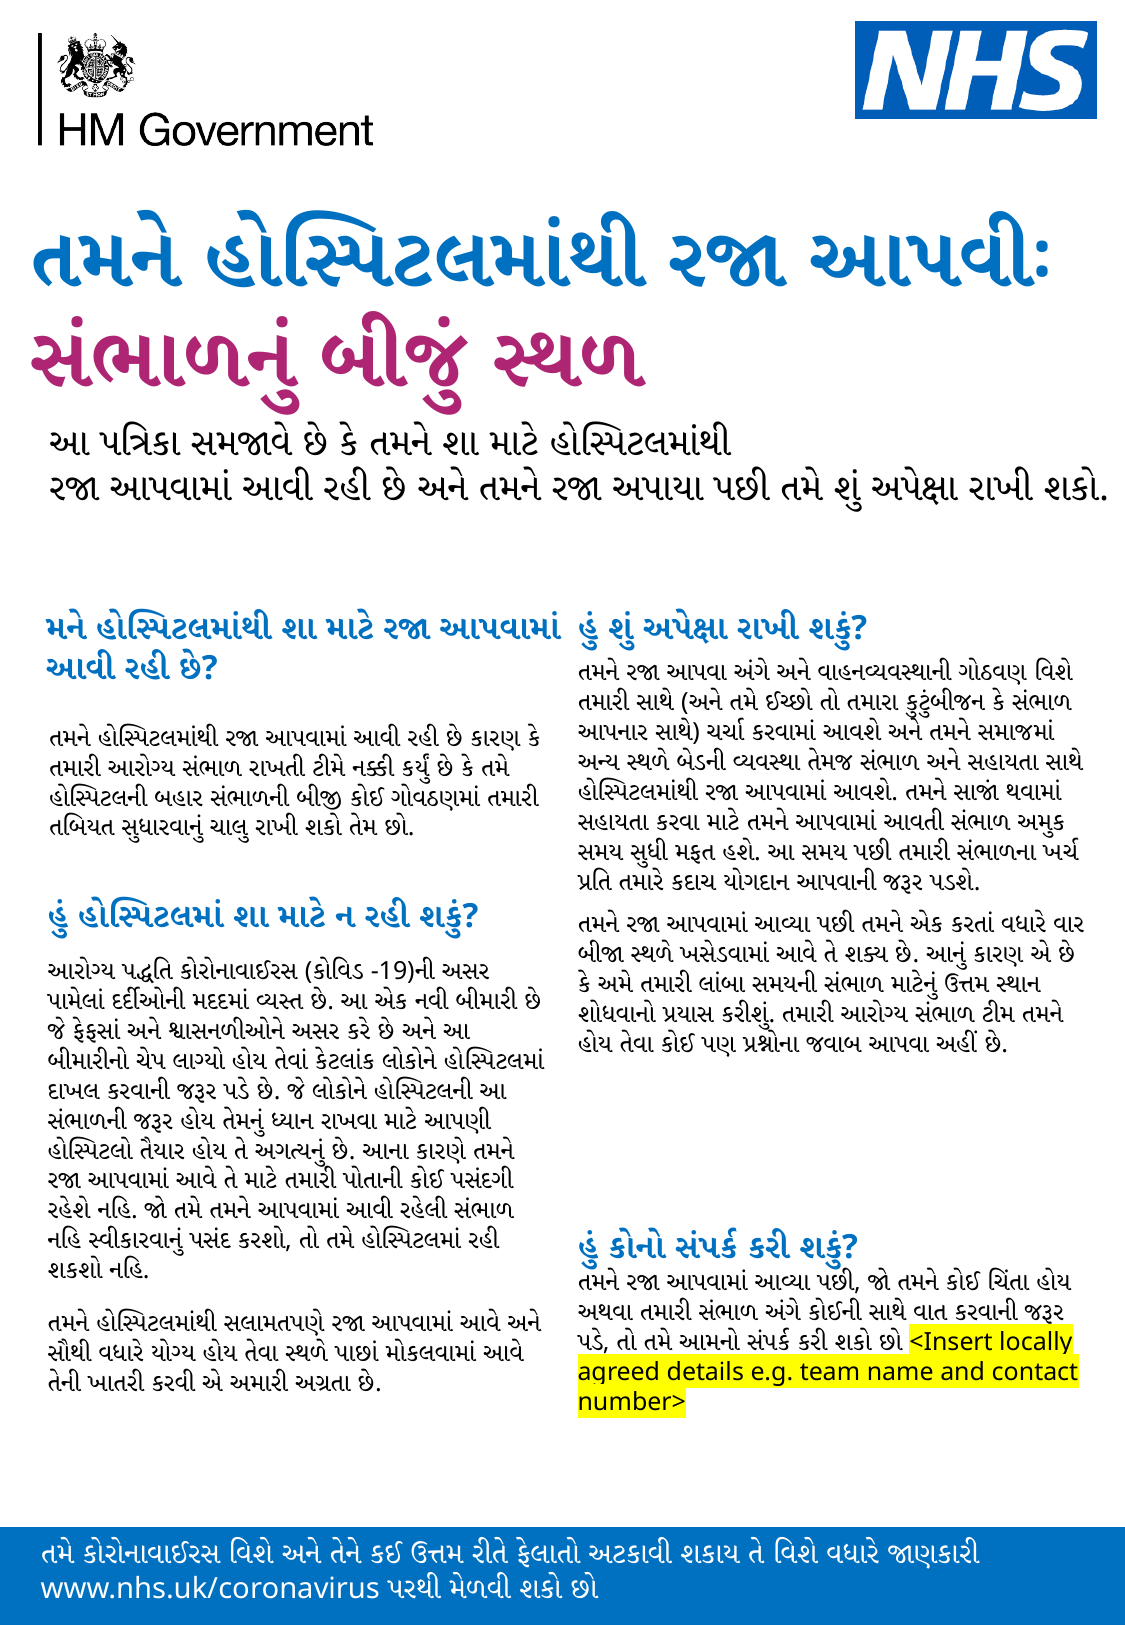

તમને હોસ્પિટલમાંથી રજા આપવીઃ સંભાળનું બીજું સ્થળ
આ પત્રિકા સમજાવે છે કે તમને શા માટે હોસ્પિટલમાંથી
રજા આપવામાં આવી રહી છે અને તમને રજા અપાયા પછી તમે શું અપેક્ષા રાખી શકો.
મને હોસ્પિટલમાંથી શા માટે રજા આપવામાં આવી રહી છે?
હું શું અપેક્ષા રાખી શકું?
તમને રજા આપવા અંગે અને વાહનવ્યવસ્થાની ગોઠવણ વિશે તમારી સાથે (અને તમે ઈચ્છો તો તમારા કુટુંબીજન કે સંભાળ આપનાર સાથે) ચર્ચા કરવામાં આવશે અને તમને સમાજમાં અન્ય સ્થળે બેડની વ્યવસ્થા તેમજ સંભાળ અને સહાયતા સાથે હોસ્પિટલમાંથી રજા આપવામાં આવશે. તમને સાજાં થવામાં સહાયતા કરવા માટે તમને આપવામાં આવતી સંભાળ અમુક સમય સુધી મફત હશે. આ સમય પછી તમારી સંભાળના ખર્ચ પ્રતિ તમારે કદાચ યોગદાન આપવાની જરૂર પડશે.
તમને રજા આપવામાં આવ્યા પછી તમને એક કરતાં વધારે વાર બીજા સ્થળે ખસેડવામાં આવે તે શક્ય છે. આનું કારણ એ છે કે અમે તમારી લાંબા સમયની સંભાળ માટેનું ઉત્તમ સ્થાન શોધવાનો પ્રયાસ કરીશું. તમારી આરોગ્ય સંભાળ ટીમ તમને હોય તેવા કોઈ પણ પ્રશ્નોના જવાબ આપવા અહીં છે.
તમને હોસ્પિટલમાંથી રજા આપવામાં આવી રહી છે કારણ કે તમારી આરોગ્ય સંભાળ રાખતી ટીમે નક્કી કર્યું છે કે તમે હોસ્પિટલની બહાર સંભાળની બીજી કોઈ ગોવઠણમાં તમારી તબિયત સુધારવાનું ચાલુ રાખી શકો તેમ છો.
હું હોસ્પિટલમાં શા માટે ન રહી શકું?
આરોગ્ય પદ્ધતિ કોરોનાવાઈરસ (કોવિડ -19)ની અસર પામેલાં દર્દીઓની મદદમાં વ્યસ્ત છે. આ એક નવી બીમારી છે જે ફેફસાં અને શ્વાસનળીઓને અસર કરે છે અને આ બીમારીનો ચેપ લાગ્યો હોય તેવાં કેટલાંક લોકોને હોસ્પિટલમાં દાખલ કરવાની જરૂર પડે છે. જે લોકોને હોસ્પિટલની આ સંભાળની જરૂર હોય તેમનું ધ્યાન રાખવા માટે આપણી હોસ્પિટલો તૈયાર હોય તે અગત્યનું છે. આના કારણે તમને રજા આપવામાં આવે તે માટે તમારી પોતાની કોઈ પસંદગી રહેશે નહિ. જો તમે તમને આપવામાં આવી રહેલી સંભાળ નહિ સ્વીકારવાનું પસંદ કરશો, તો તમે હોસ્પિટલમાં રહી શકશો નહિ.
તમને હોસ્પિટલમાંથી સલામતપણે રજા આપવામાં આવે અને સૌથી વધારે યોગ્ય હોય તેવા સ્થળે પાછાં મોકલવામાં આવે તેની ખાતરી કરવી એ અમારી અગ્રતા છે.
હું કોનો સંપર્ક કરી શકું?
તમને રજા આપવામાં આવ્યા પછી, જો તમને કોઈ ચિંતા હોય અથવા તમારી સંભાળ અંગે કોઈની સાથે વાત કરવાની જરૂર પડે, તો તમે આમનો સંપર્ક કરી શકો છો <Insert locally agreed details e.g. team name and contact number>